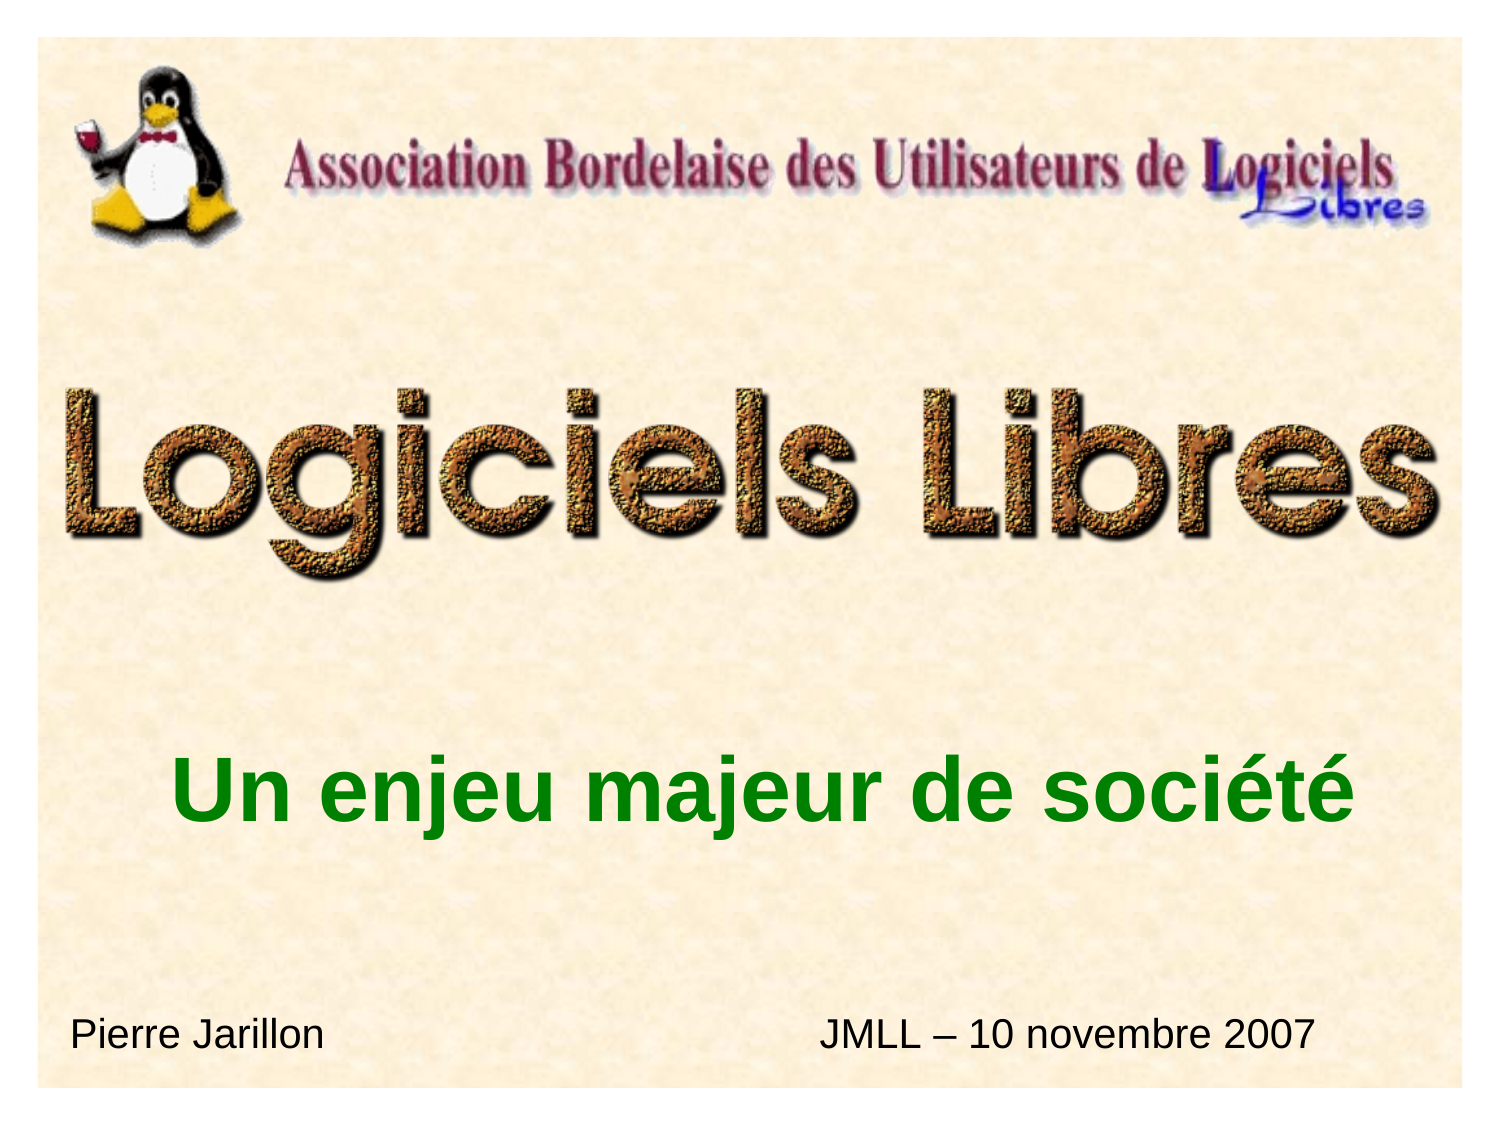

Un enjeu majeur de société
Pierre Jarillon 							 JMLL – 10 novembre 2007